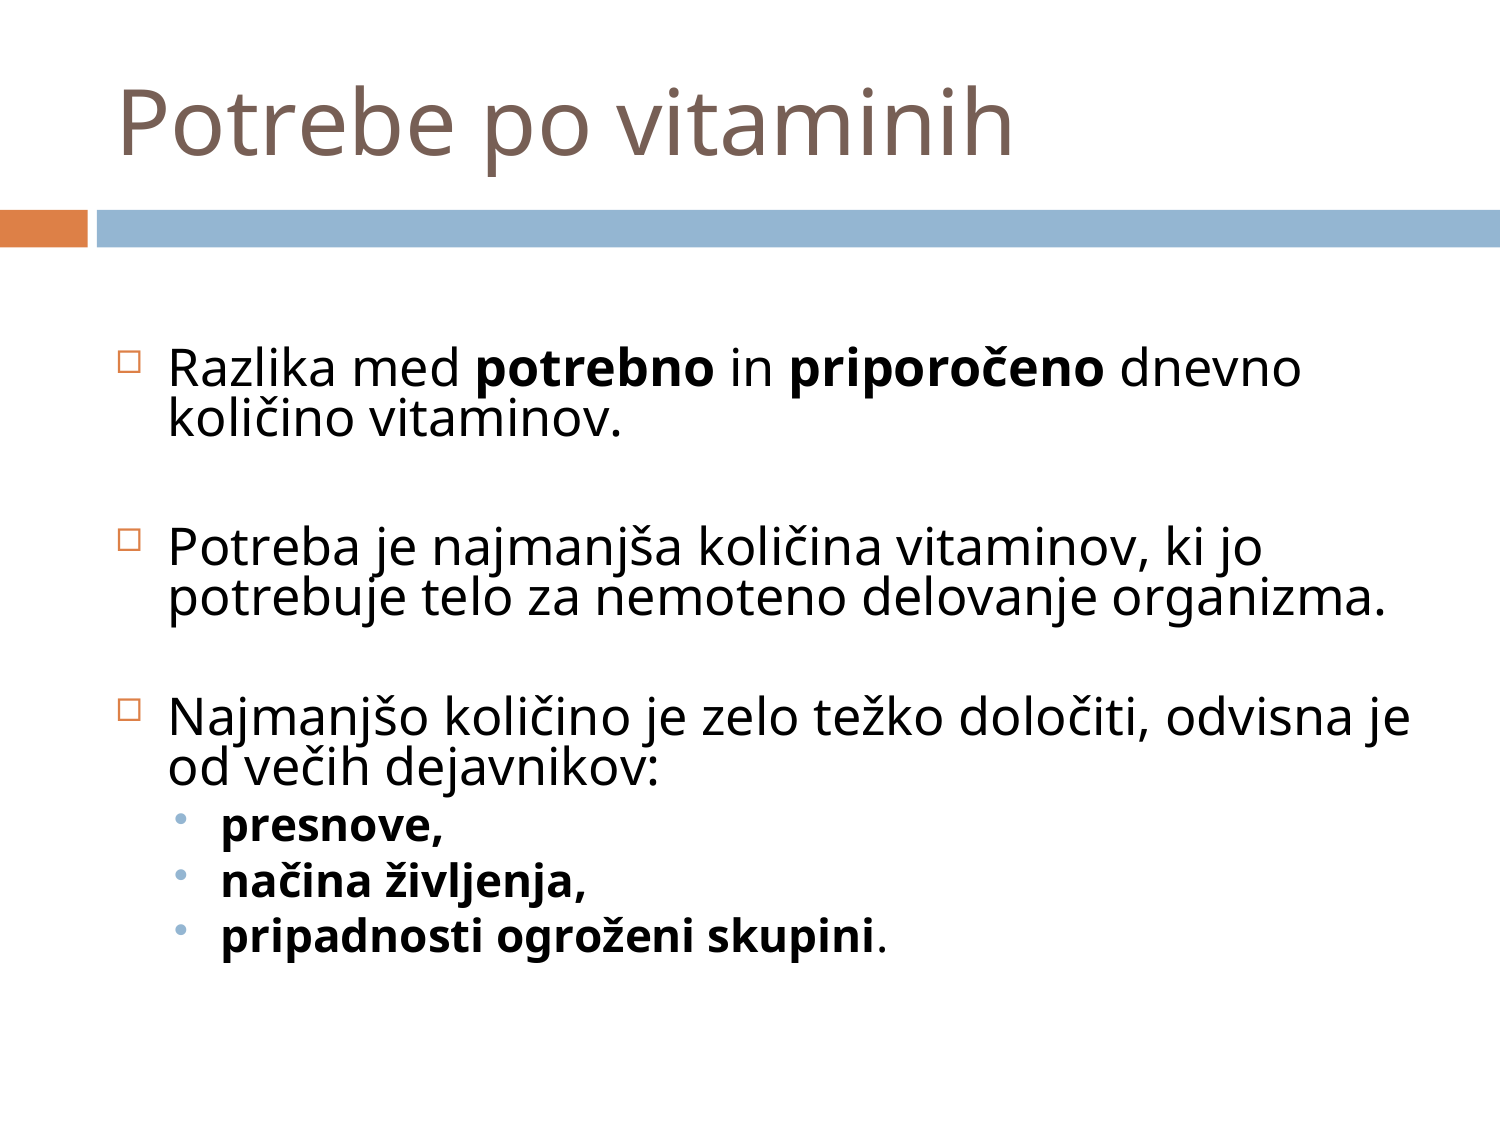

# Potrebe po vitaminih
Razlika med potrebno in priporočeno dnevno količino vitaminov.
Potreba je najmanjša količina vitaminov, ki jo potrebuje telo za nemoteno delovanje organizma.
Najmanjšo količino je zelo težko določiti, odvisna je od večih dejavnikov:
presnove,
načina življenja,
pripadnosti ogroženi skupini.